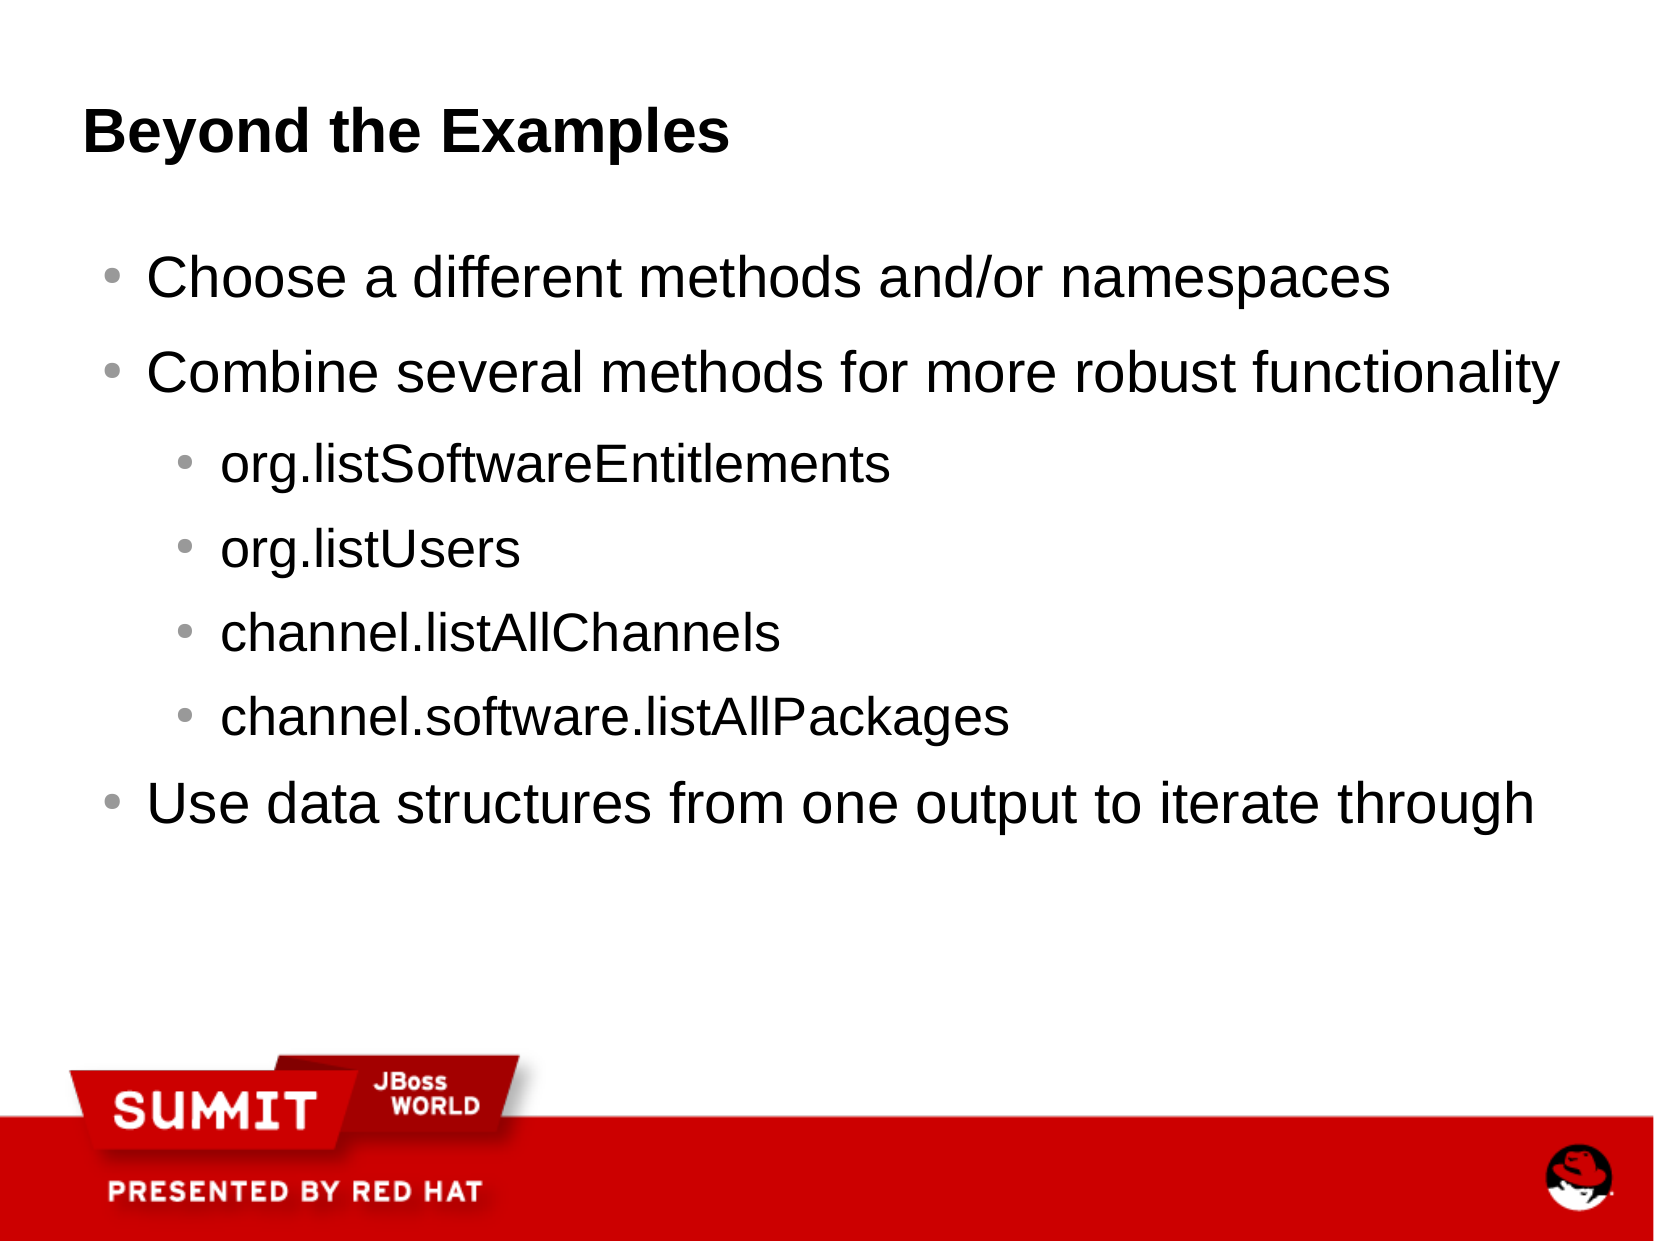

# Beyond the Examples
Choose a different methods and/or namespaces
Combine several methods for more robust functionality
org.listSoftwareEntitlements
org.listUsers
channel.listAllChannels
channel.software.listAllPackages
Use data structures from one output to iterate through